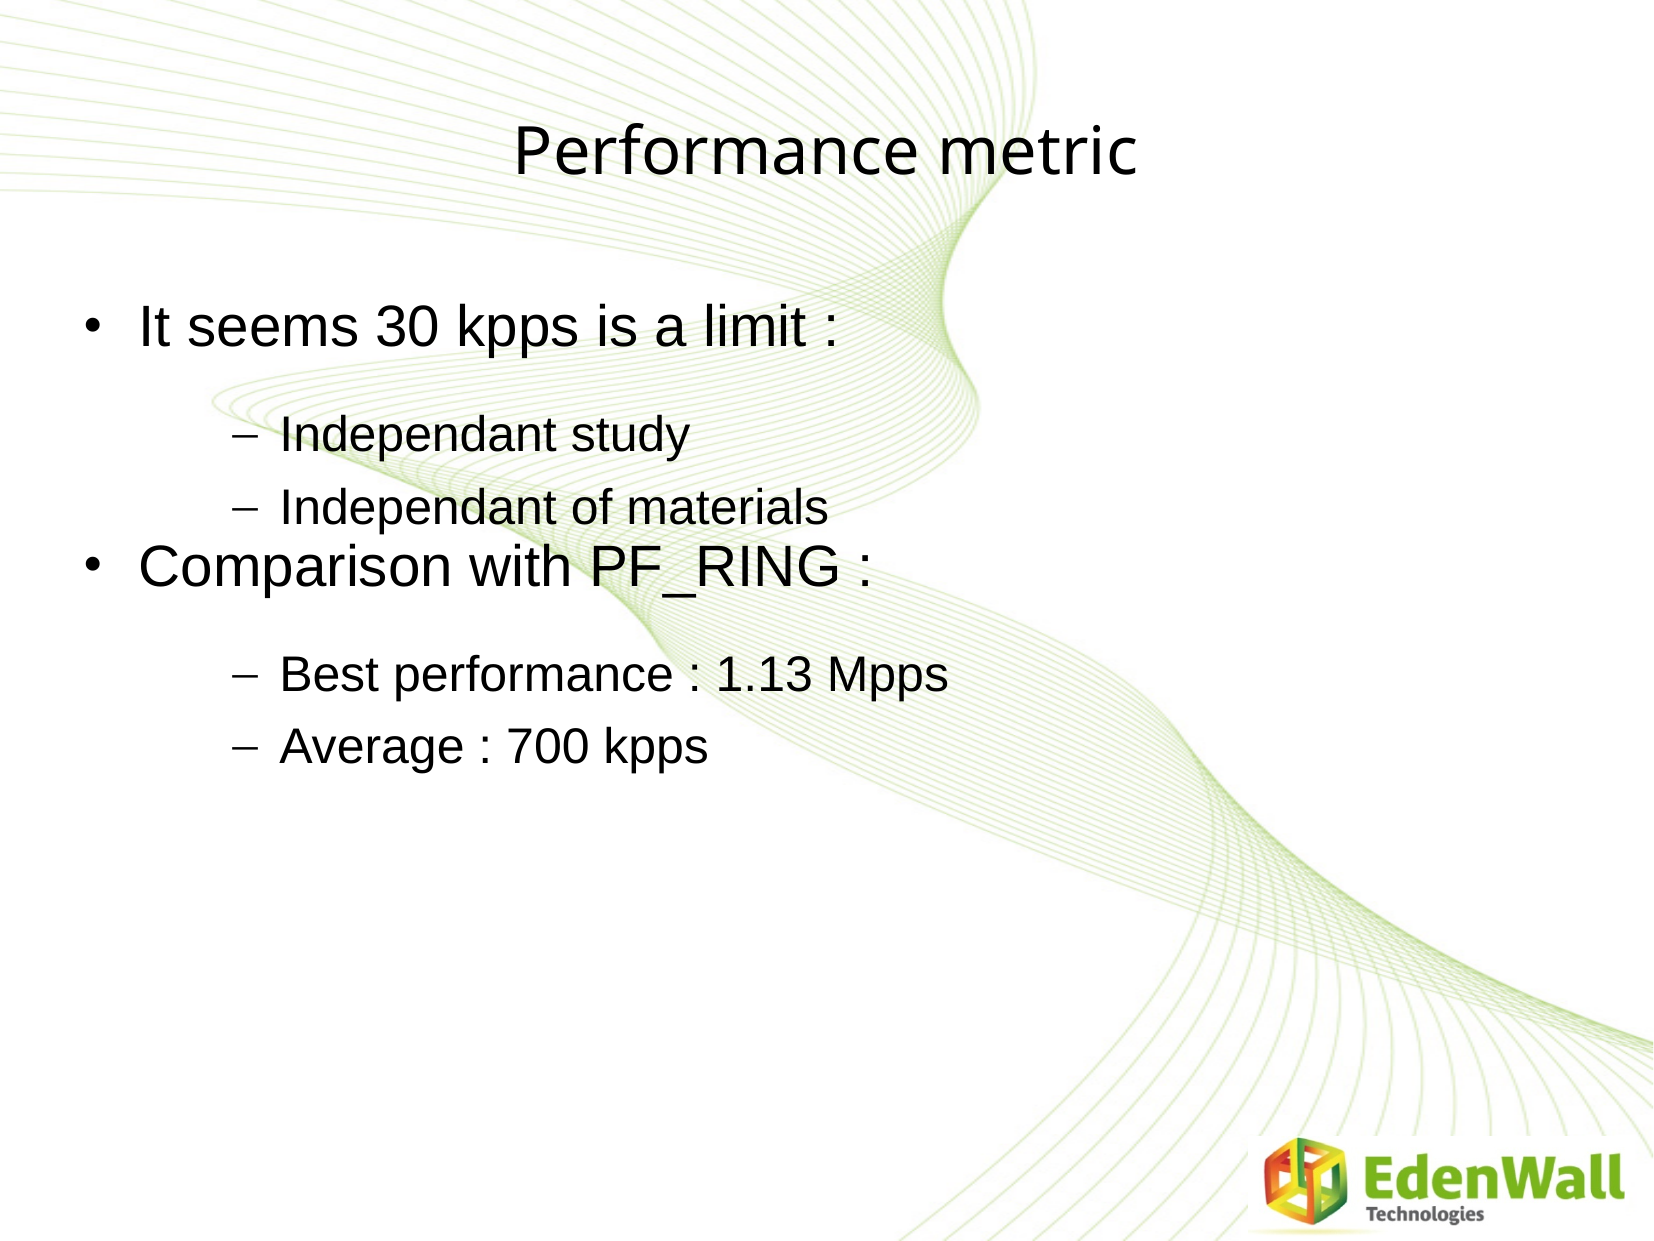

# Performance metric
It seems 30 kpps is a limit :
Independant study
Independant of materials
Comparison with PF_RING :
Best performance : 1.13 Mpps
Average : 700 kpps